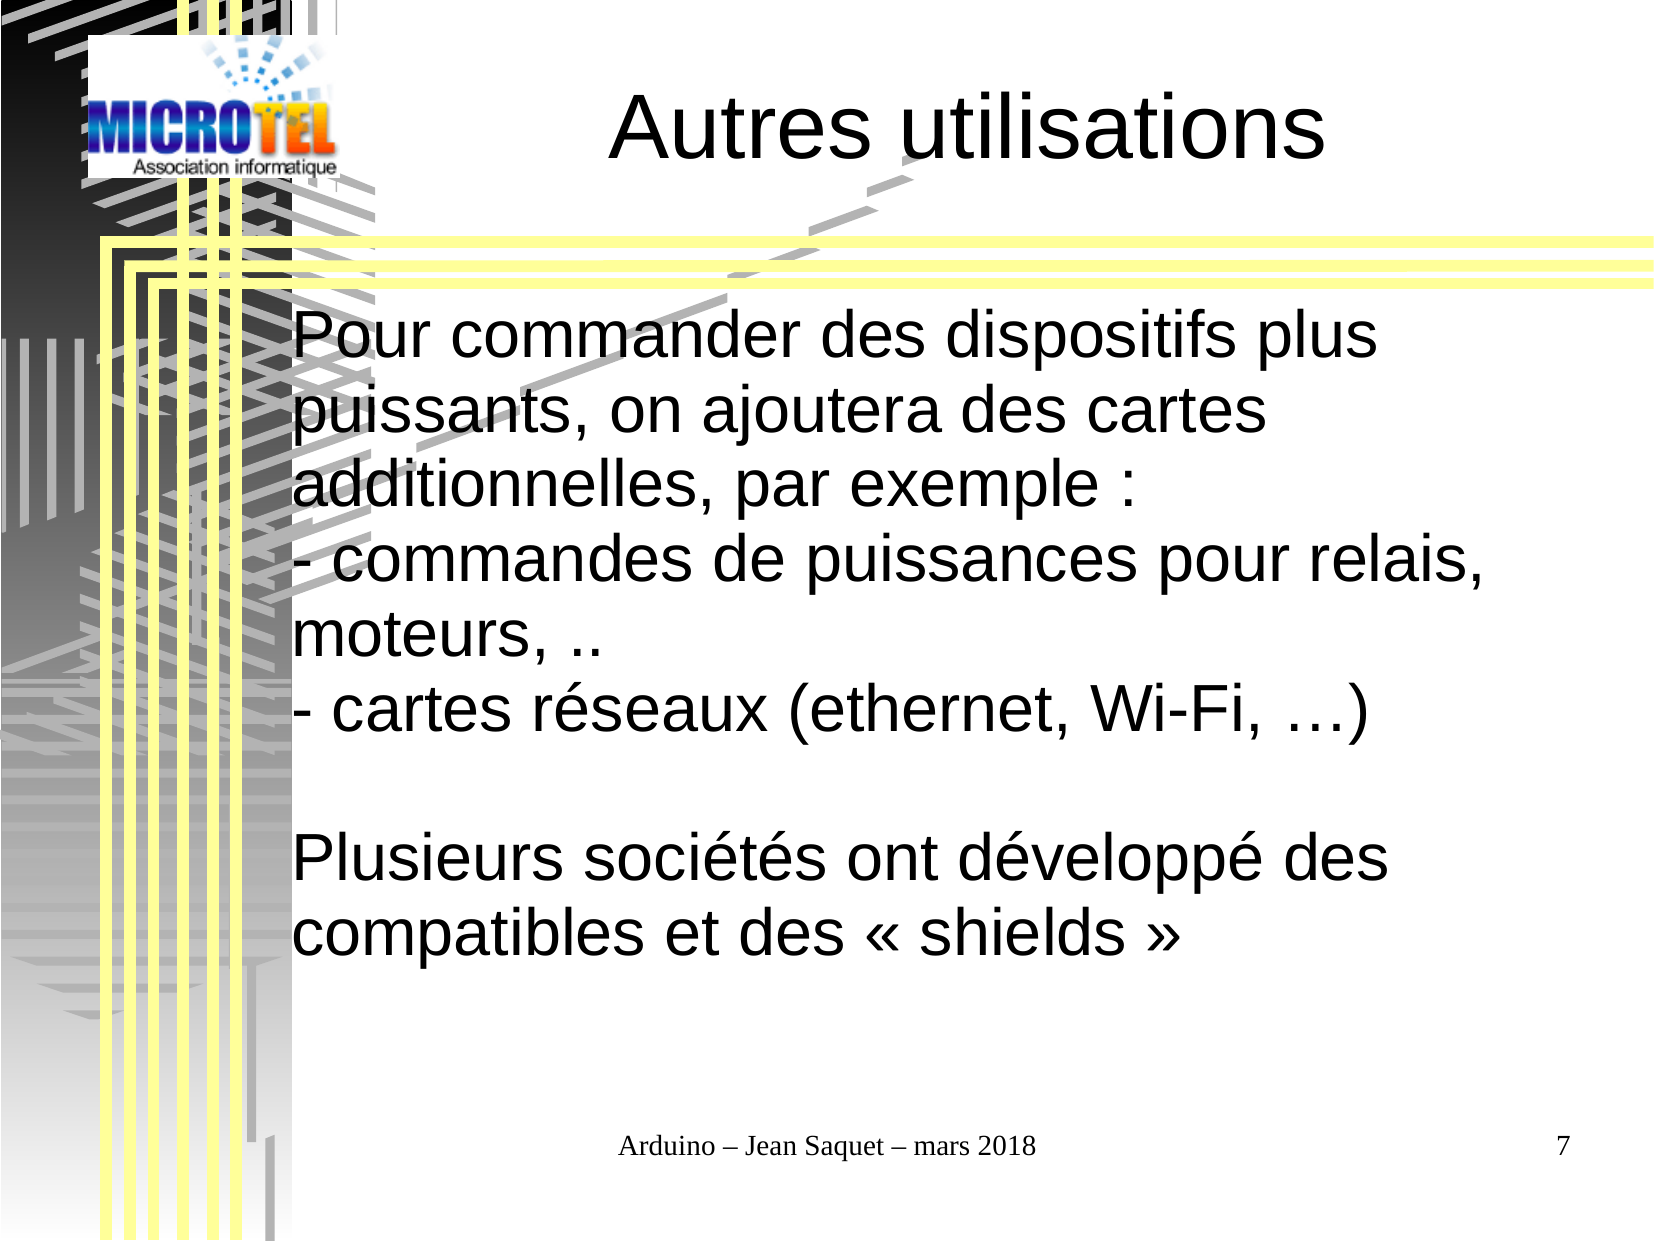

# Autres utilisations
Pour commander des dispositifs plus puissants, on ajoutera des cartes additionnelles, par exemple :
- commandes de puissances pour relais, moteurs, ..
- cartes réseaux (ethernet, Wi-Fi, …)
Plusieurs sociétés ont développé des compatibles et des « shields »
7